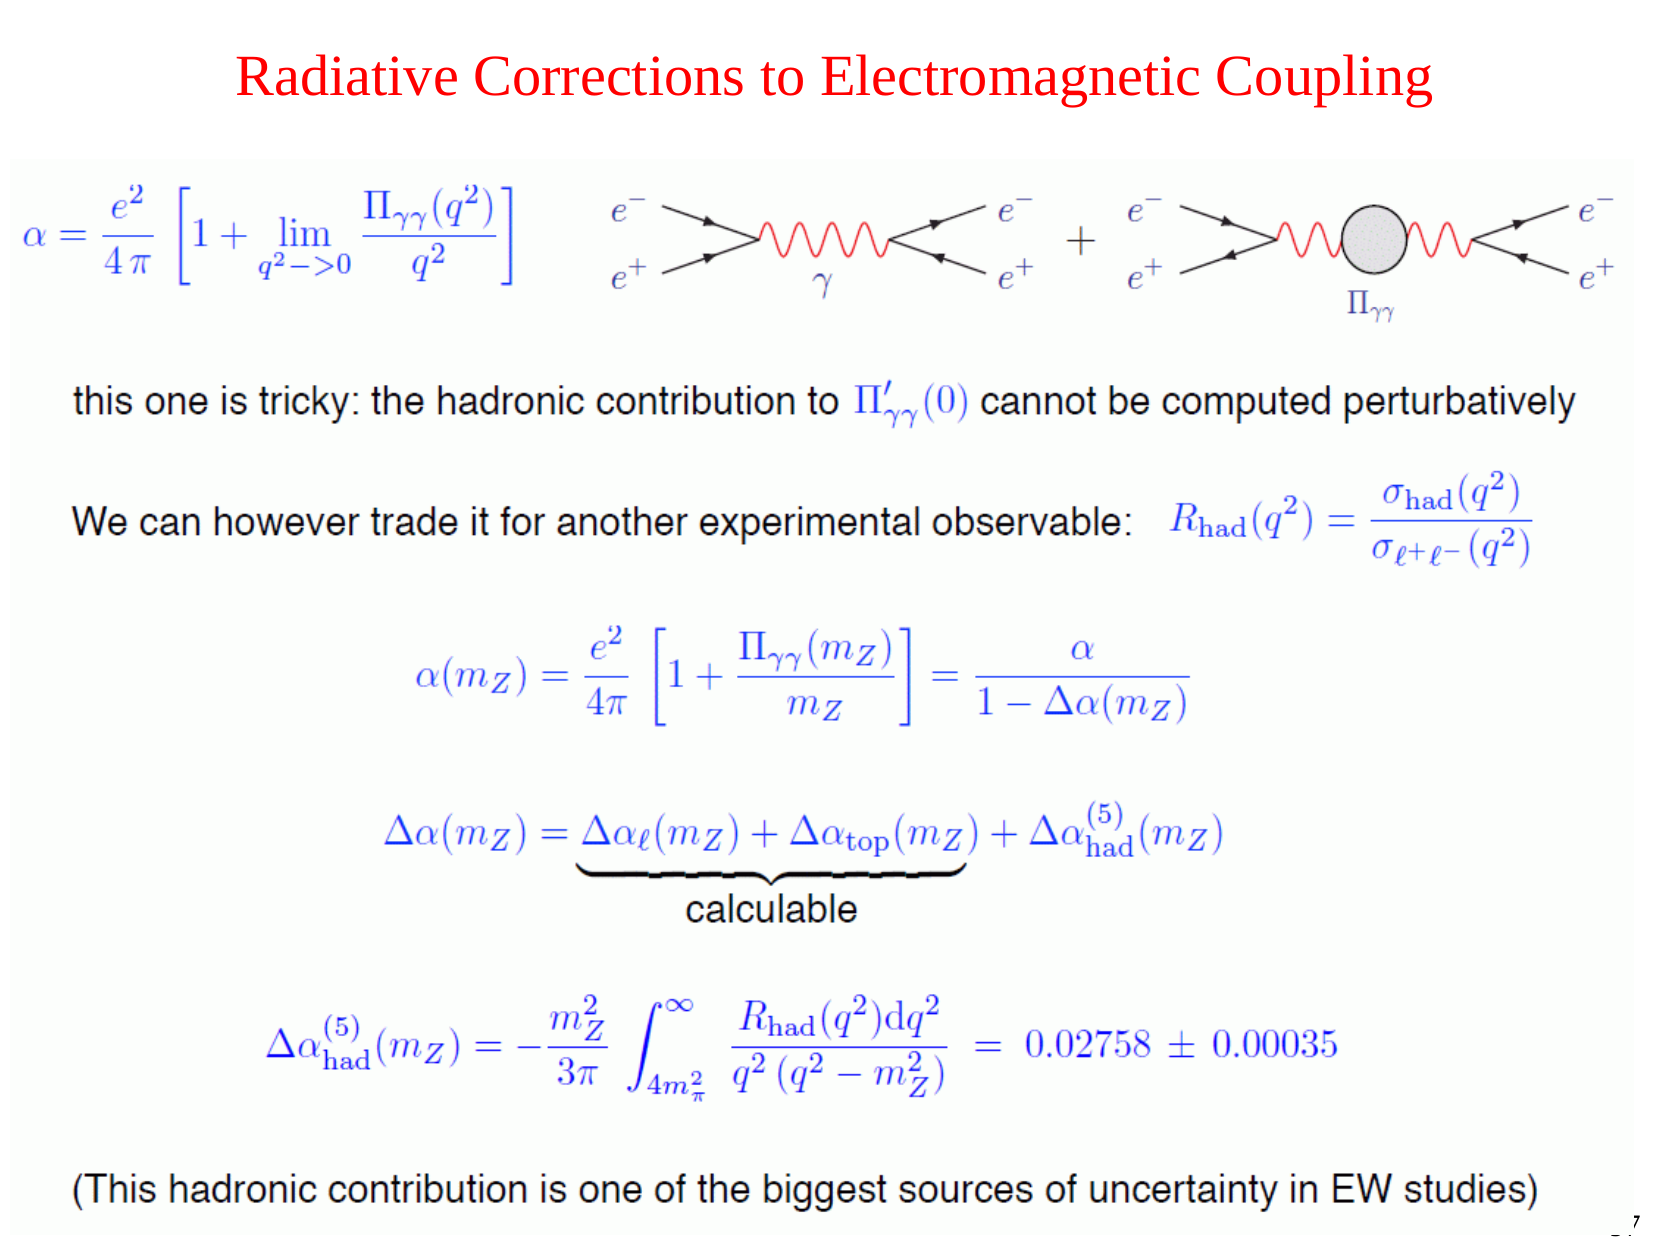

# Radiative Corrections to Electromagnetic Coupling
A. V. Kotwal, SLAC, 4/11/22